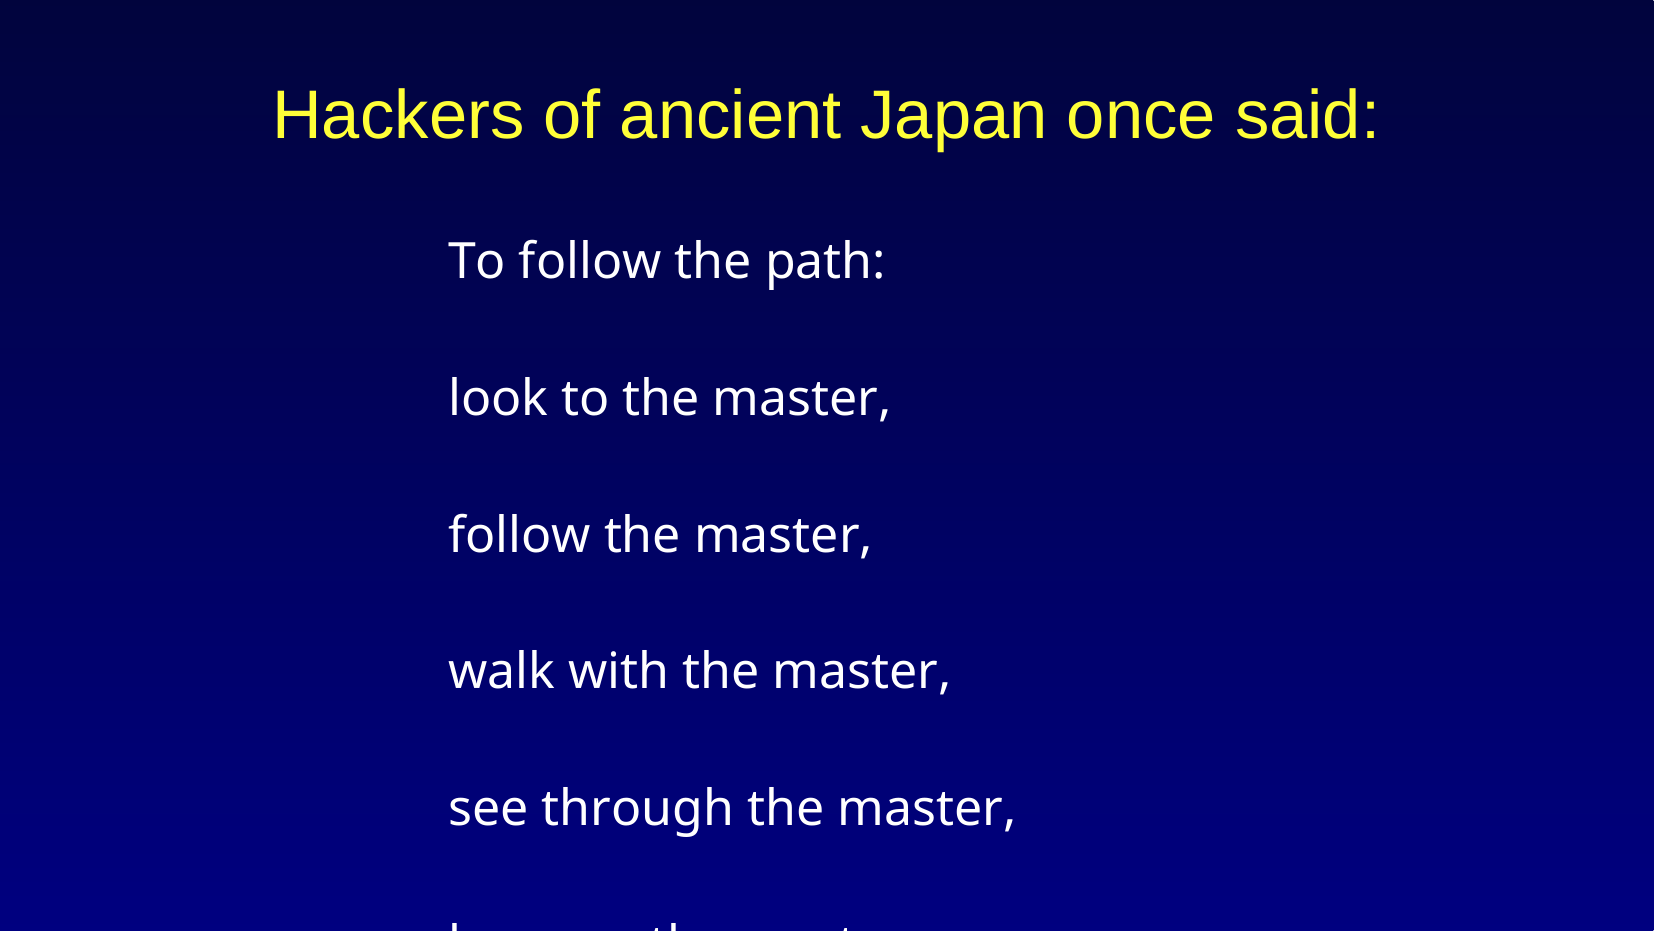

# Hackers of ancient Japan once said:
To follow the path:
look to the master,
follow the master,
walk with the master,
see through the master,
become the master.